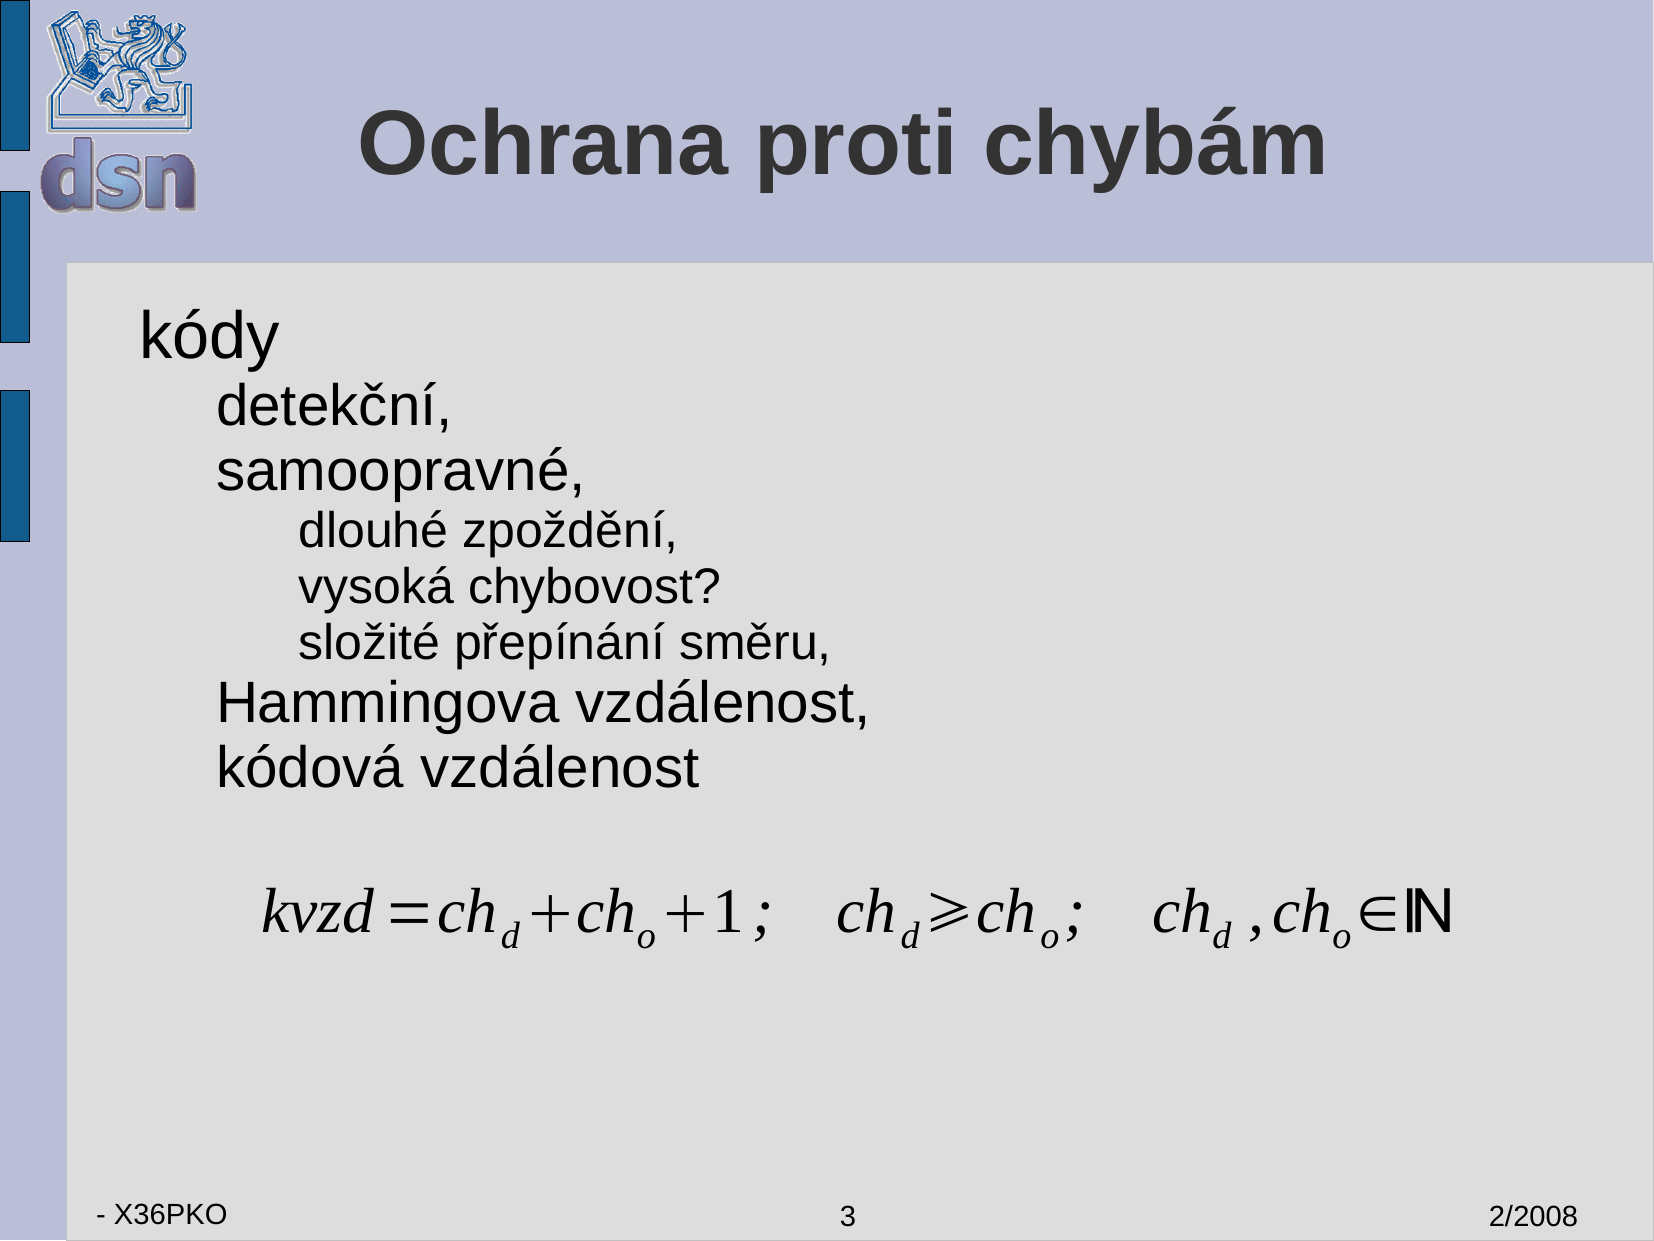

# Ochrana proti chybám
kódy
detekční,
samoopravné,
dlouhé zpoždění,
vysoká chybovost?
složité přepínání směru,
Hammingova vzdálenost,
kódová vzdálenost